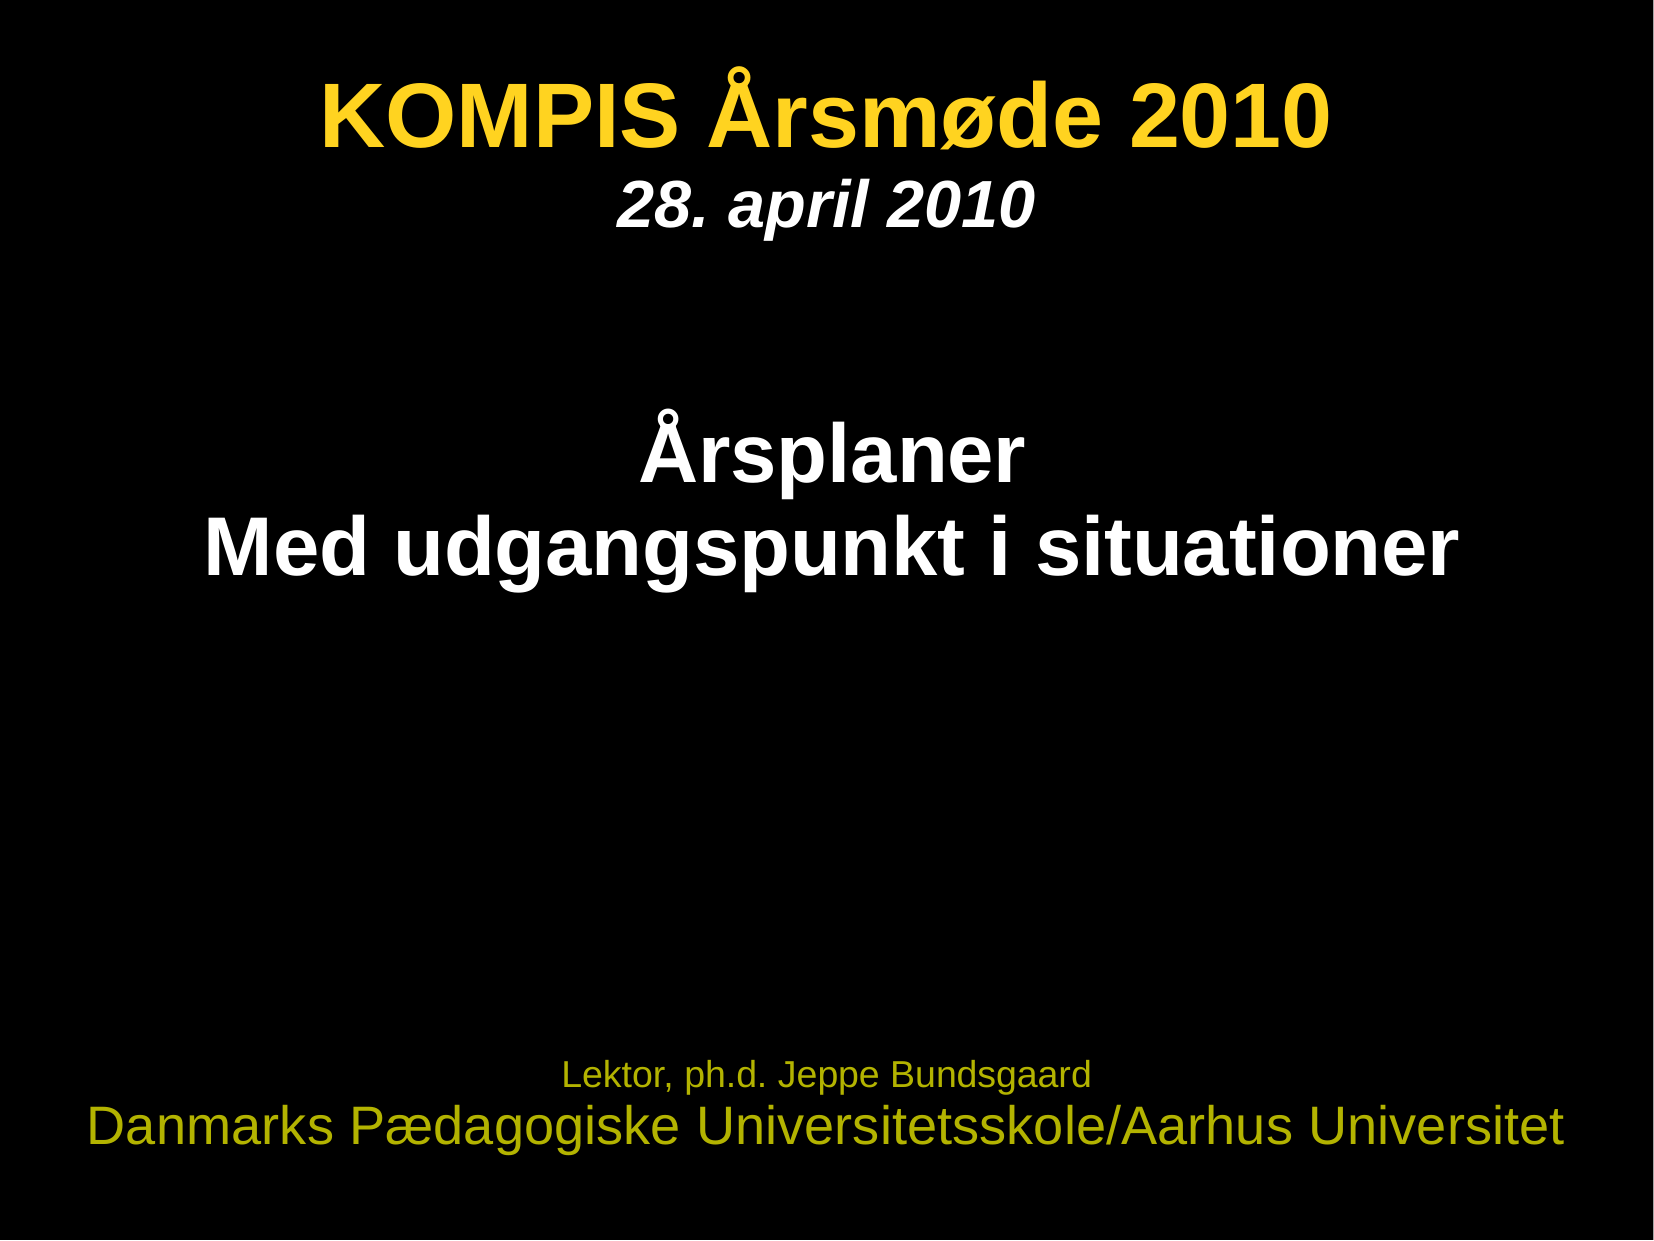

# KOMPIS Årsmøde 2010 28. april 2010
Årsplaner
Med udgangspunkt i situationer
Lektor, ph.d. Jeppe Bundsgaard
Danmarks Pædagogiske Universitetsskole/Aarhus Universitet